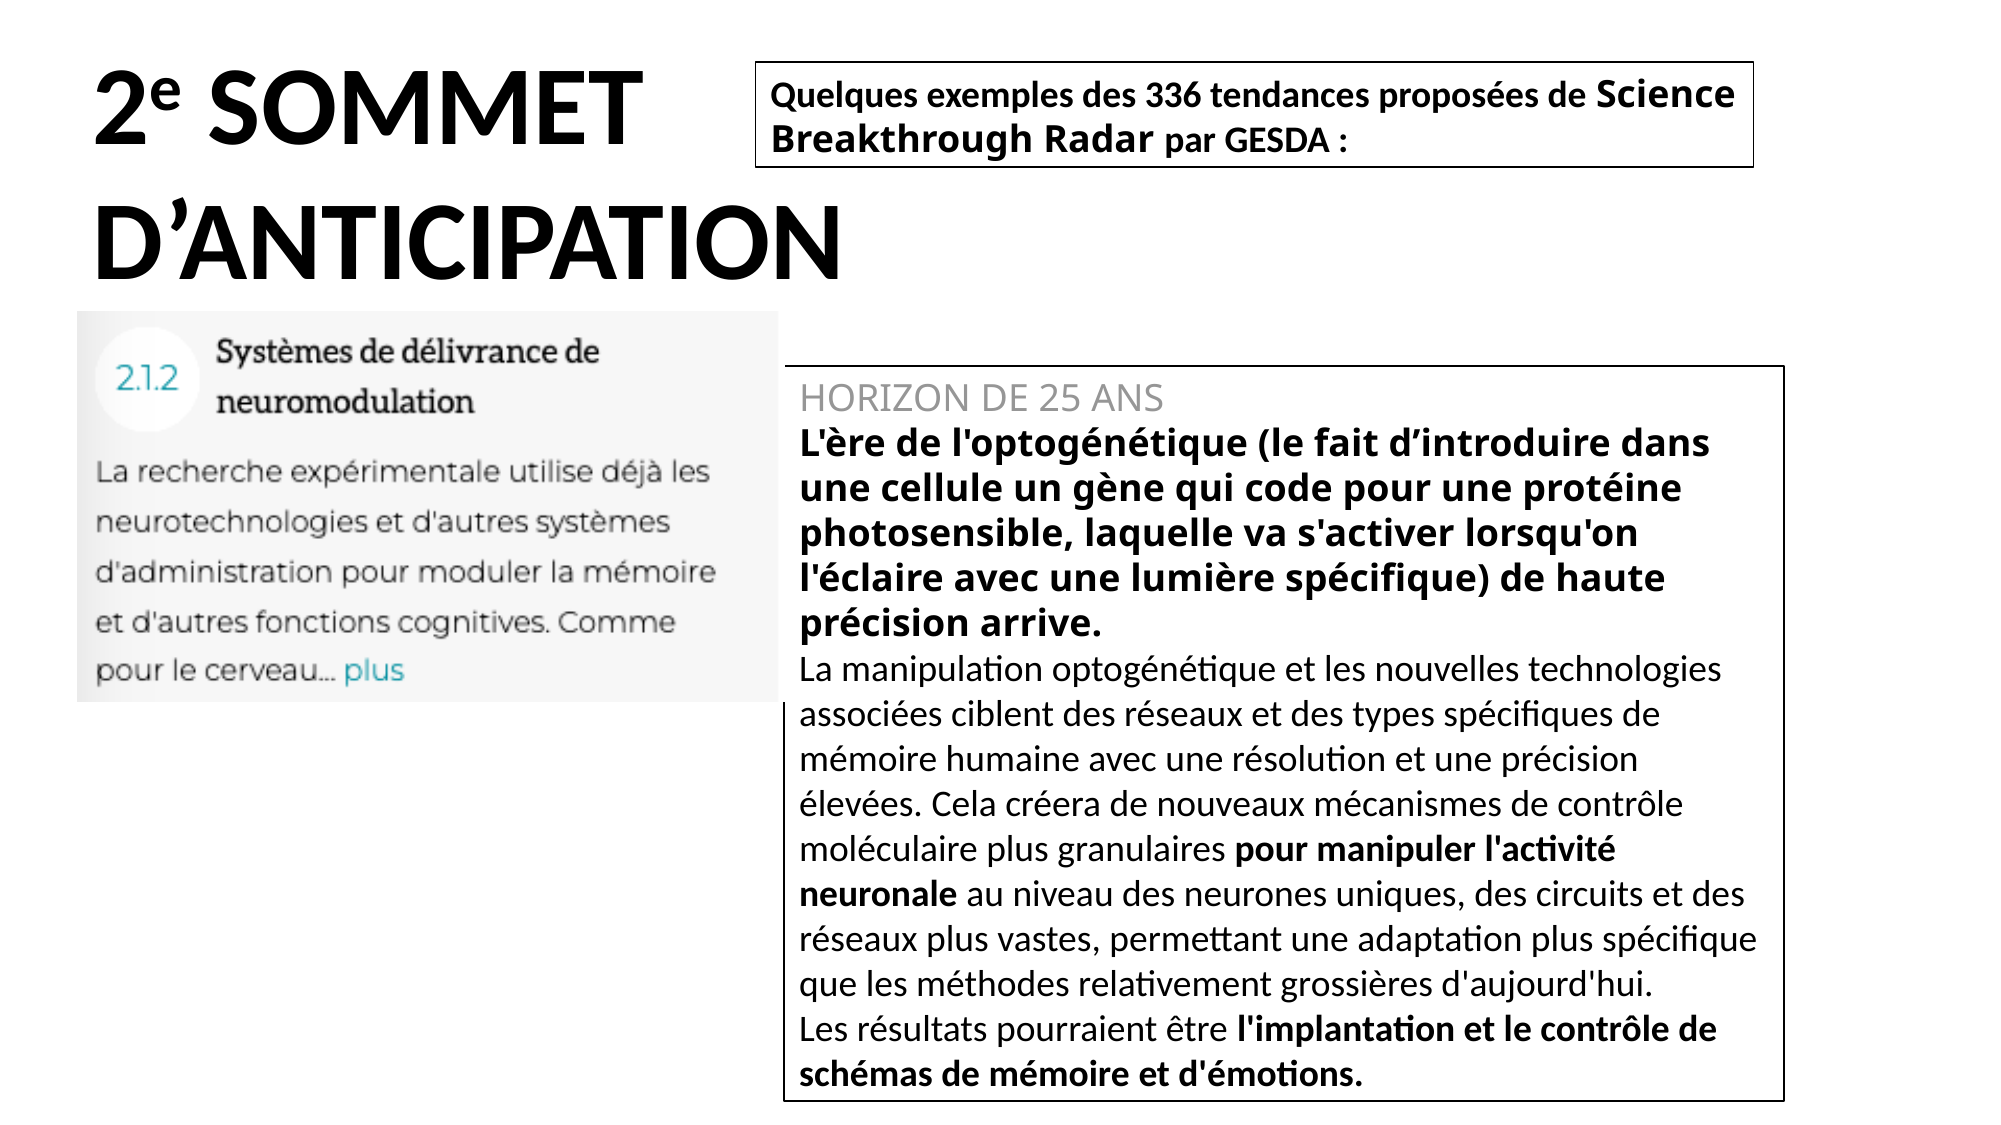

2e SOMMET
D’ANTICIPATION
Quelques exemples des 336 tendances proposées de Science Breakthrough Radar par GESDA :
HORIZON DE 25 ANS
L'ère de l'optogénétique (le fait d’introduire dans une cellule un gène qui code pour une protéine photosensible, laquelle va s'activer lorsqu'on l'éclaire avec une lumière spécifique) de haute précision arrive.
La manipulation optogénétique et les nouvelles technologies associées ciblent des réseaux et des types spécifiques de mémoire humaine avec une résolution et une précision élevées. Cela créera de nouveaux mécanismes de contrôle moléculaire plus granulaires pour manipuler l'activité neuronale au niveau des neurones uniques, des circuits et des réseaux plus vastes, permettant une adaptation plus spécifique que les méthodes relativement grossières d'aujourd'hui.
Les résultats pourraient être l'implantation et le contrôle de schémas de mémoire et d'émotions.